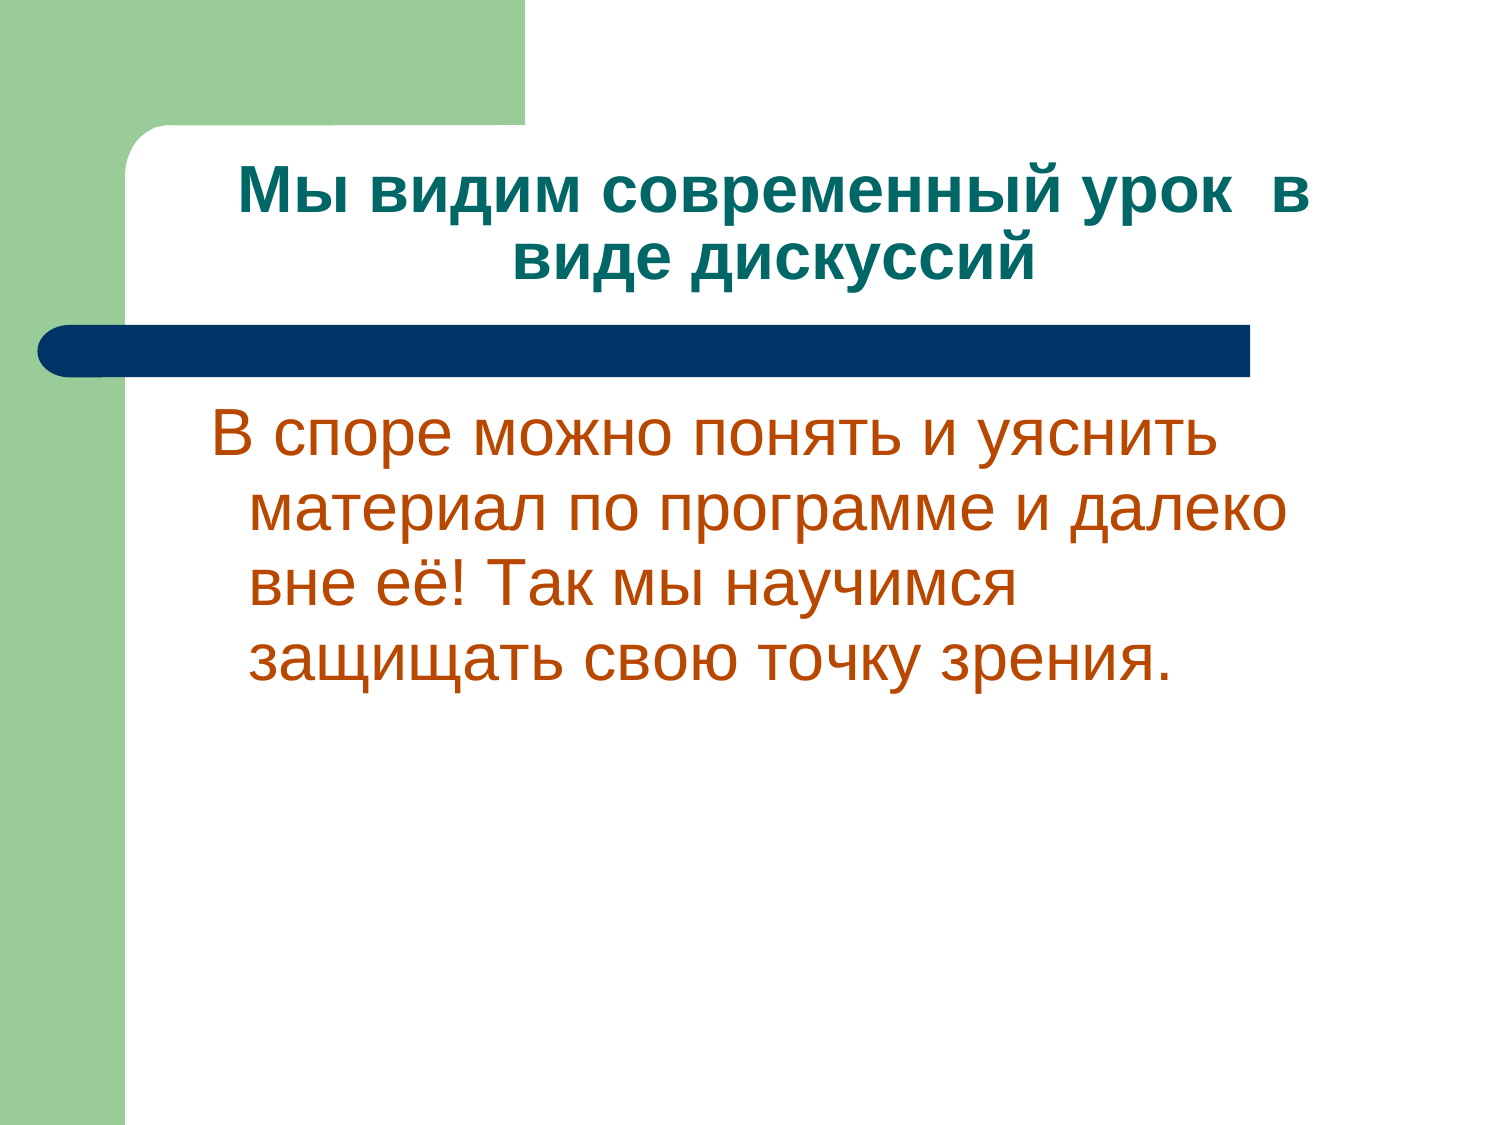

# Мы видим современный урок в виде дискуссий
 В споре можно понять и уяснить материал по программе и далеко вне её! Так мы научимся защищать свою точку зрения.